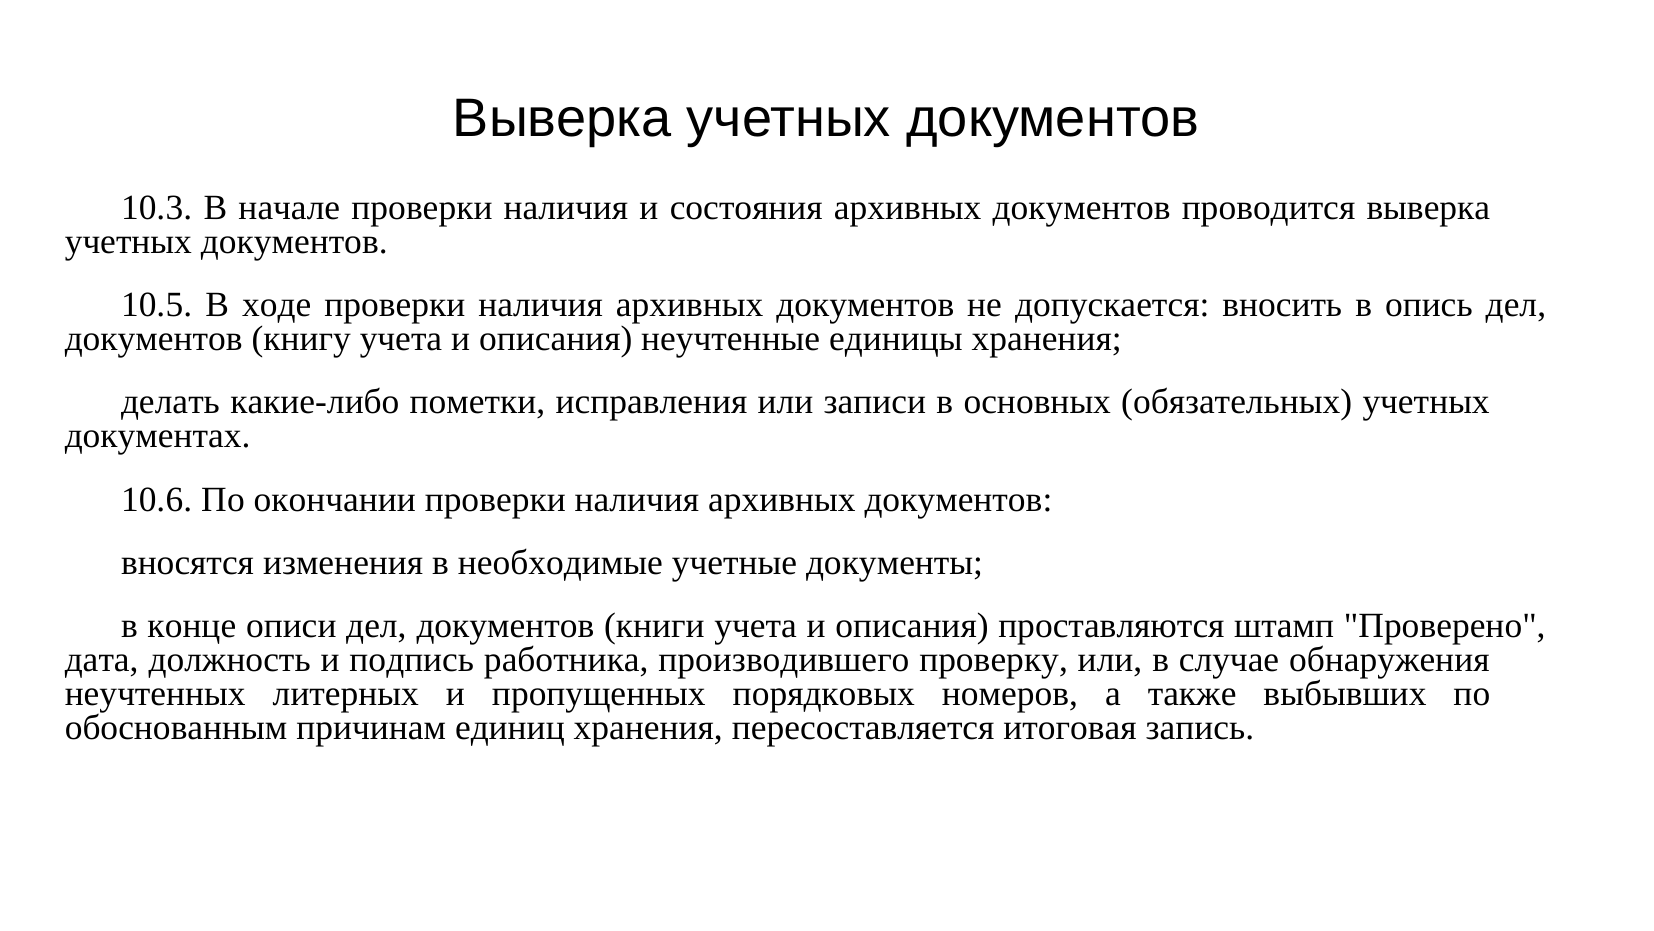

# Выверка учетных документов
10.3. В начале проверки наличия и состояния архивных документов проводится выверка учетных документов.
10.5. В ходе проверки наличия архивных документов не допускается: вносить в опись дел, документов (книгу учета и описания) неучтенные единицы хранения;
делать какие-либо пометки, исправления или записи в основных (обязательных) учетных документах.
10.6. По окончании проверки наличия архивных документов:
вносятся изменения в необходимые учетные документы;
в конце описи дел, документов (книги учета и описания) проставляются штамп "Проверено", дата, должность и подпись работника, производившего проверку, или, в случае обнаружения неучтенных литерных и пропущенных порядковых номеров, а также выбывших по обоснованным причинам единиц хранения, пересоставляется итоговая запись.